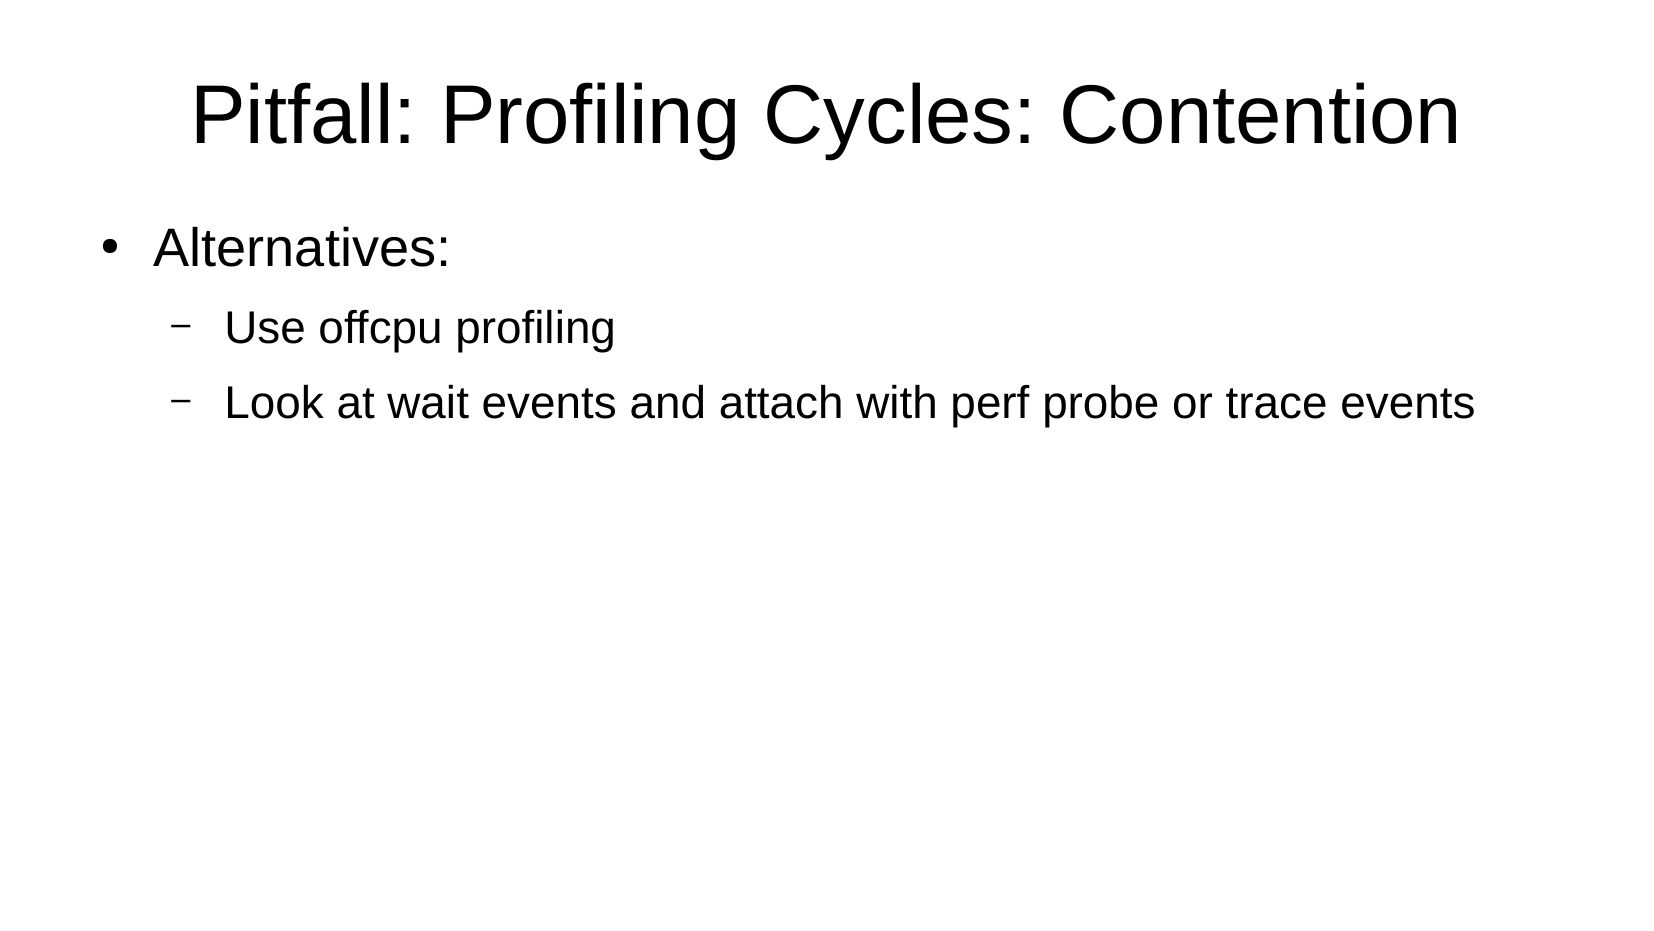

# Pitfall: Profiling Cycles: Contention
Alternatives:
Use offcpu profiling
Look at wait events and attach with perf probe or trace events